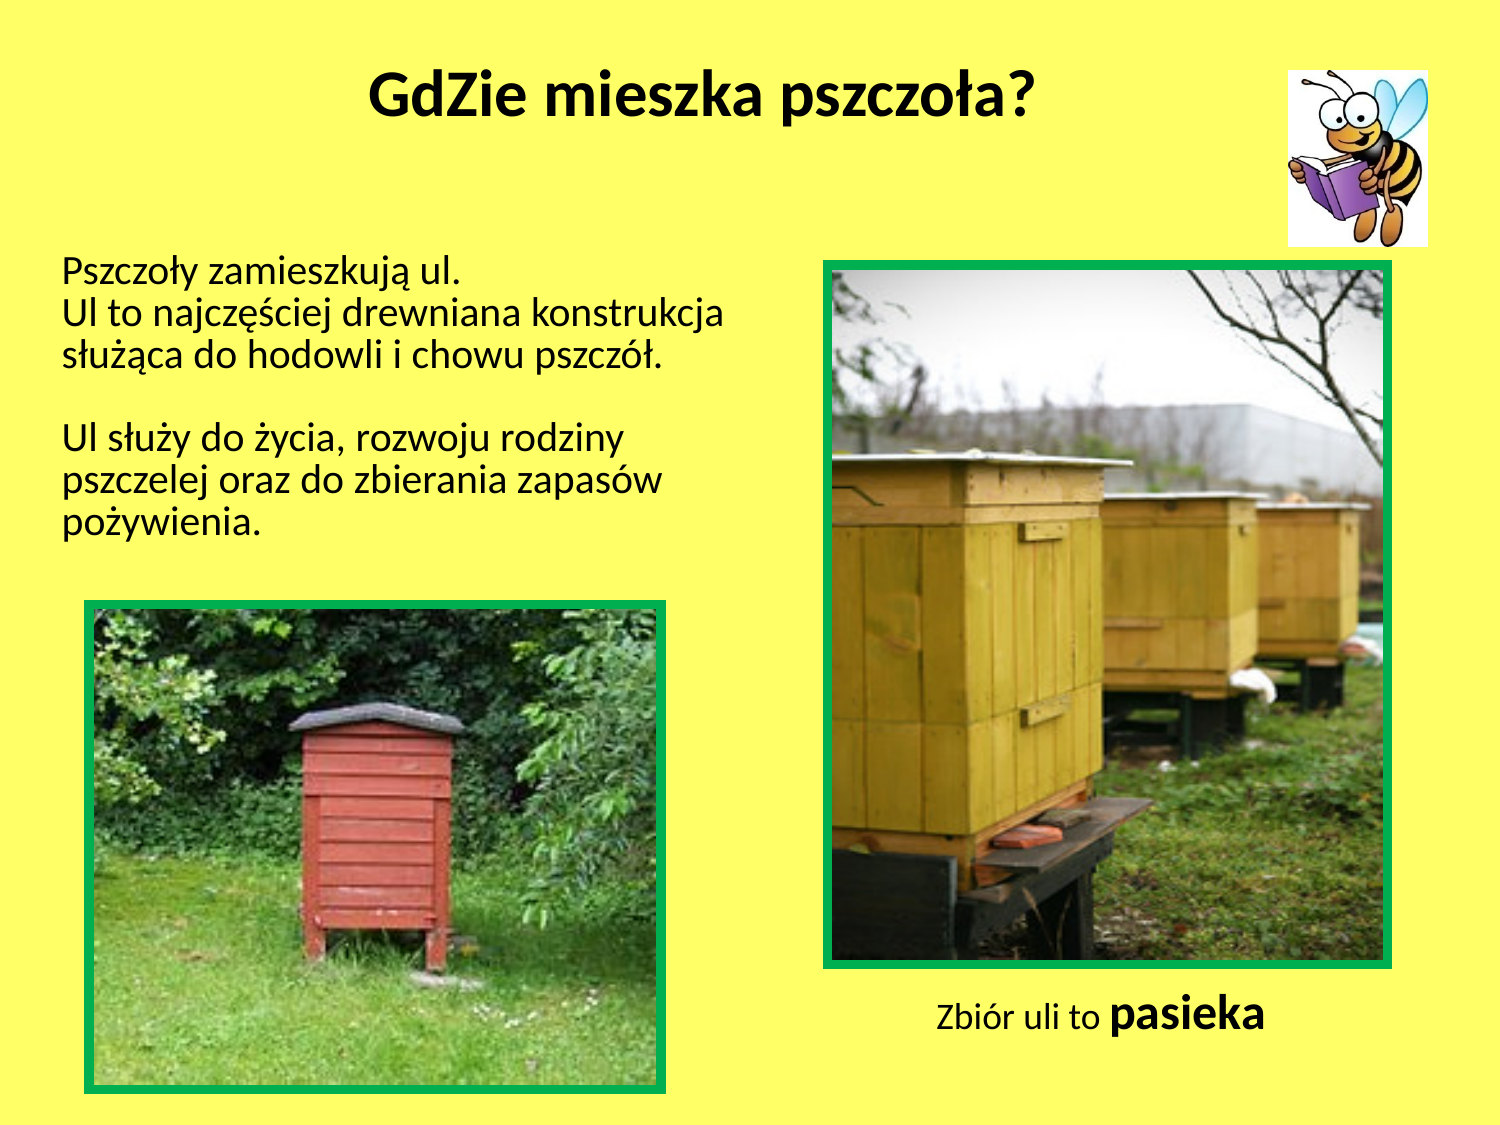

GdZie mieszka pszczoła?
Pszczoły zamieszkują ul.
Ul to najczęściej drewniana konstrukcja
służąca do hodowli i chowu pszczół.
Ul służy do życia, rozwoju rodziny pszczelej oraz do zbierania zapasów pożywienia.
Zbiór uli to pasieka